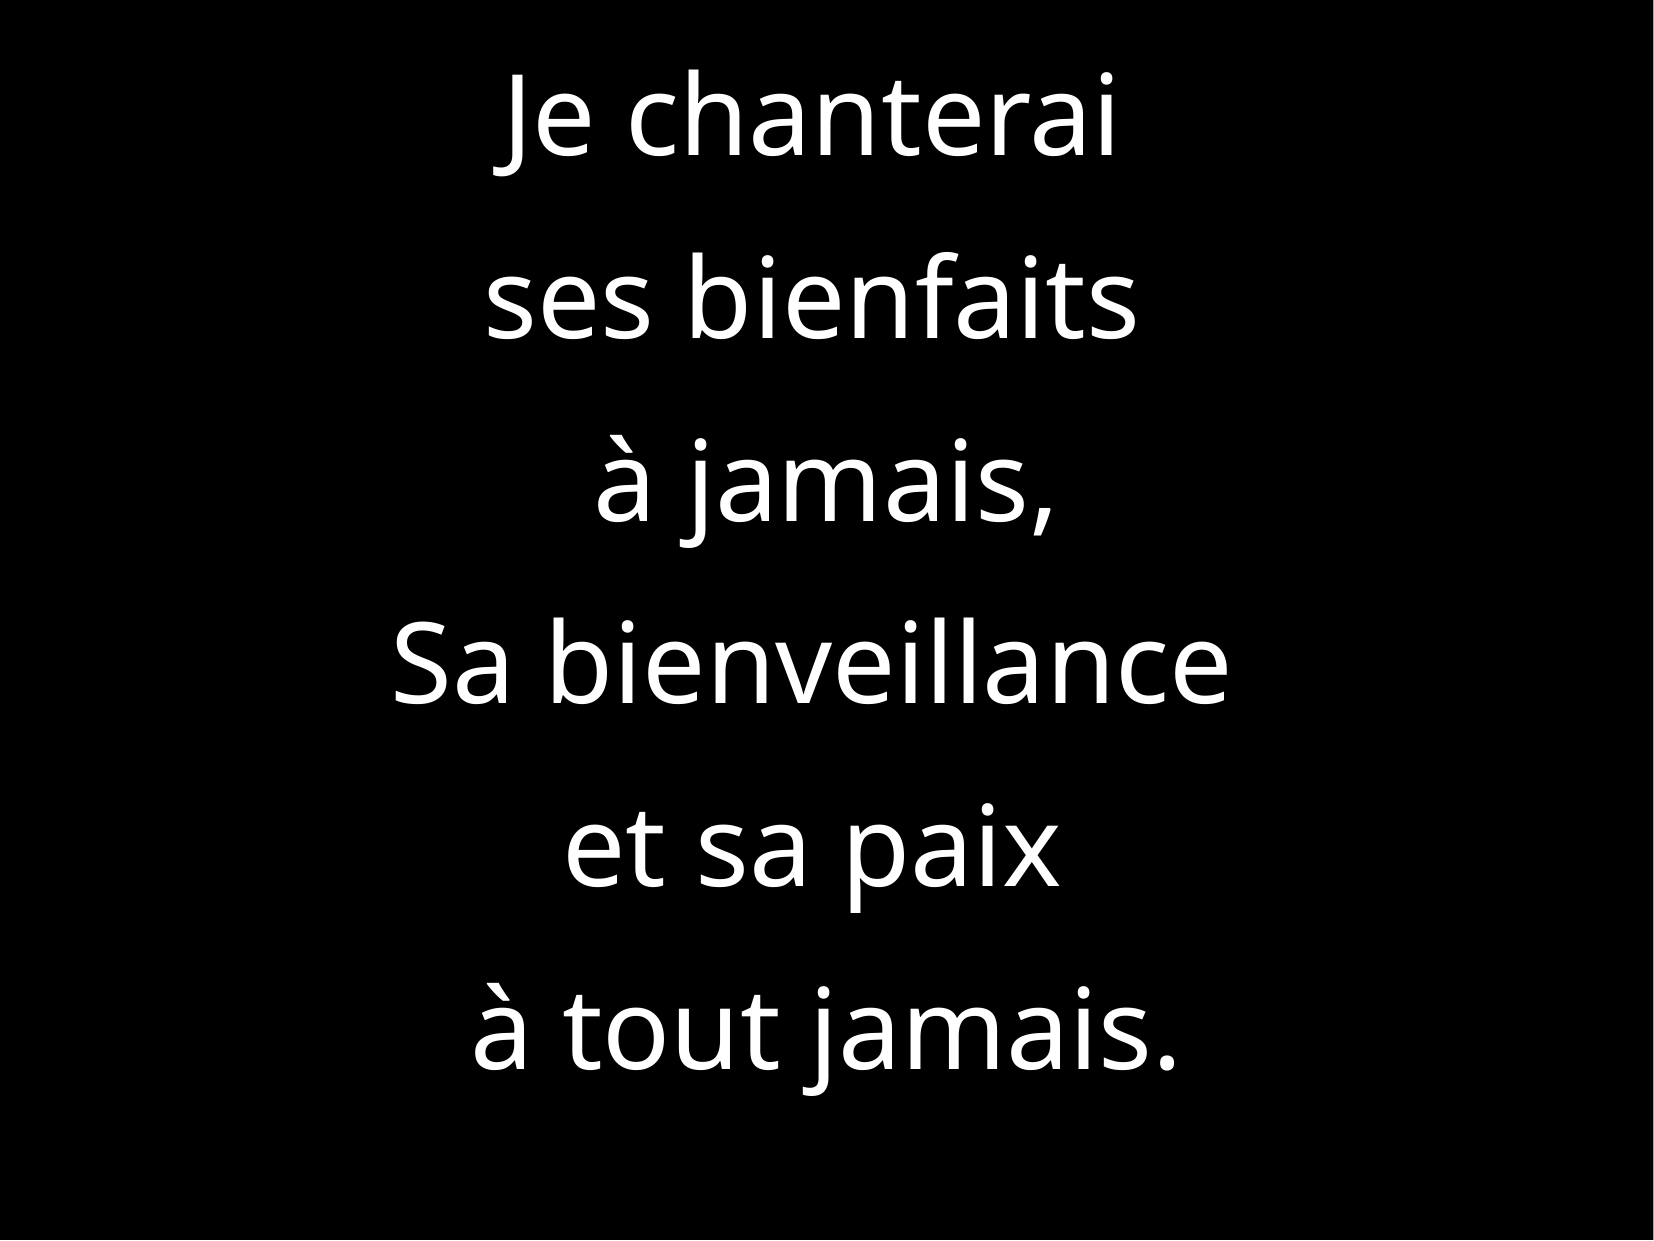

# Je chanterai
ses bienfaits
à jamais,
Sa bienveillance
et sa paix
à tout jamais.